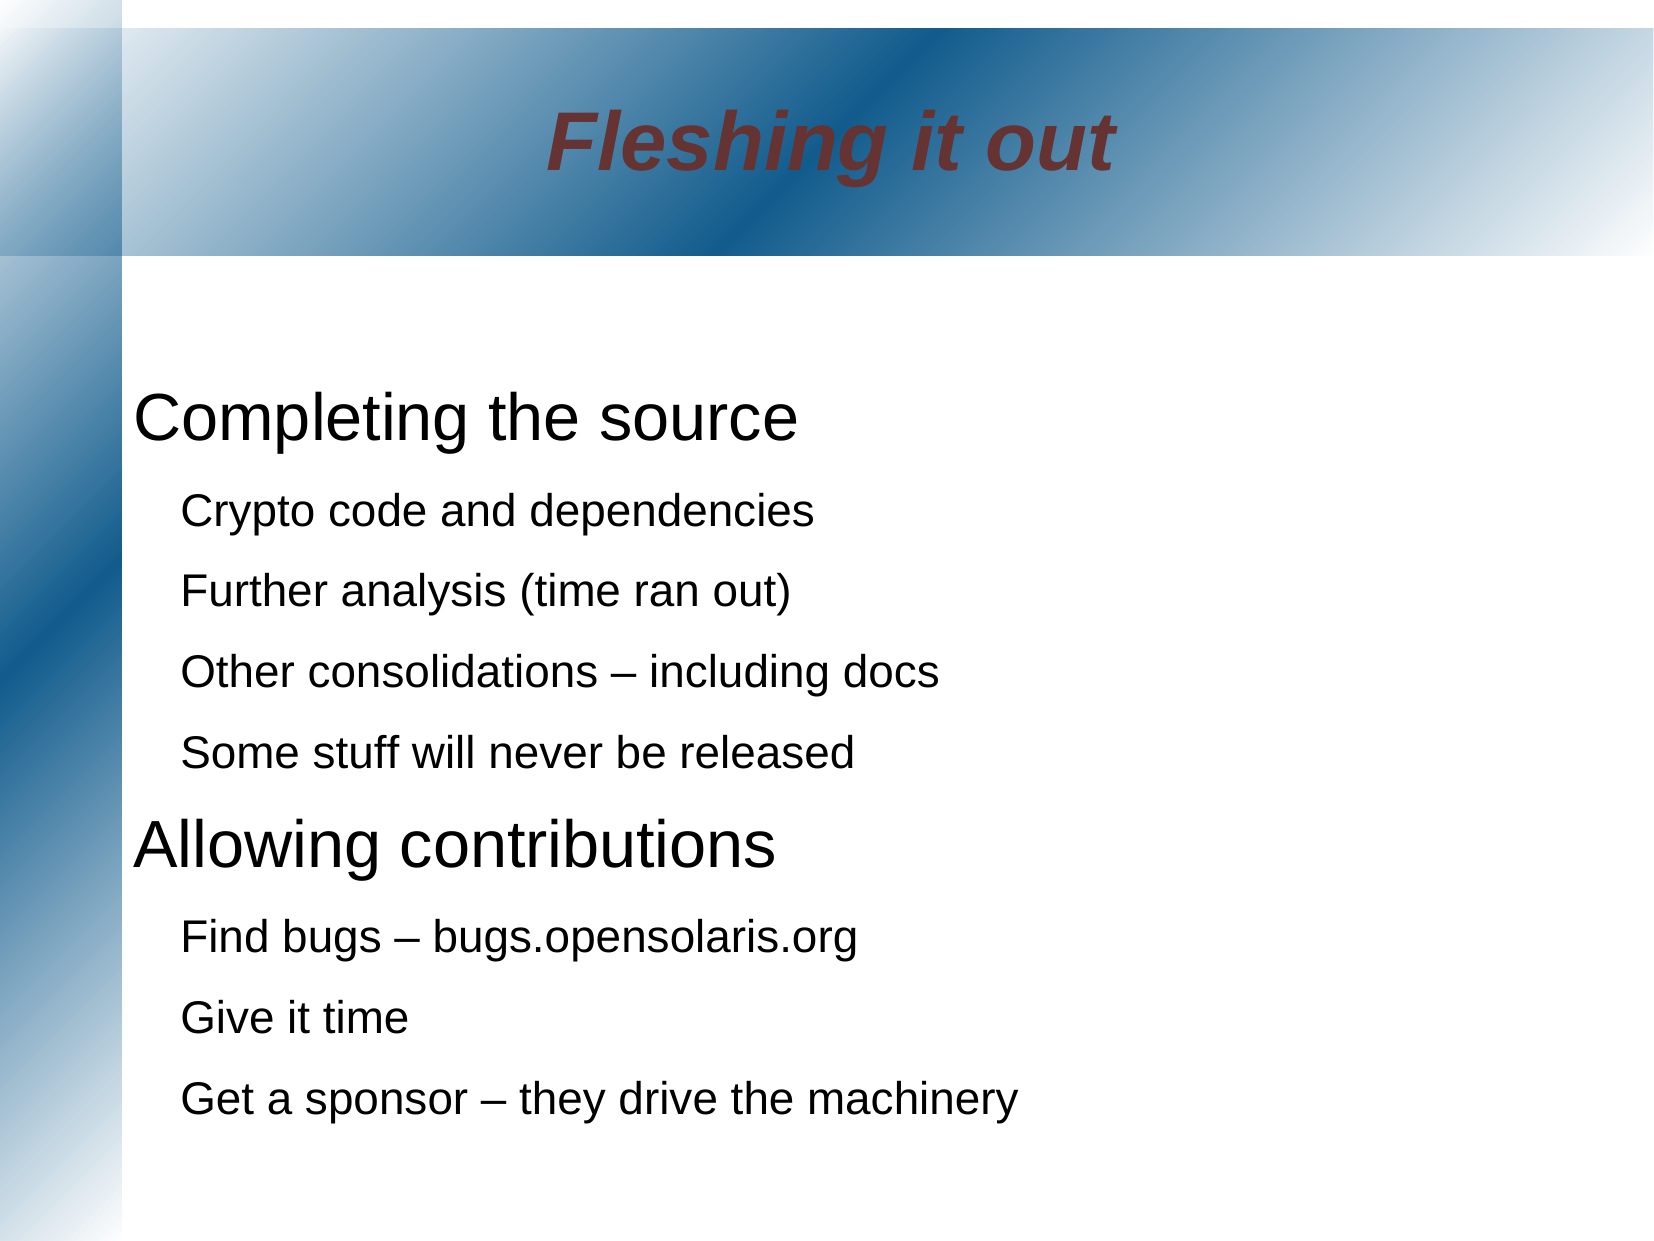

# Fleshing it out
Completing the source
Crypto code and dependencies
Further analysis (time ran out)
Other consolidations – including docs
Some stuff will never be released
Allowing contributions
Find bugs – bugs.opensolaris.org
Give it time
Get a sponsor – they drive the machinery